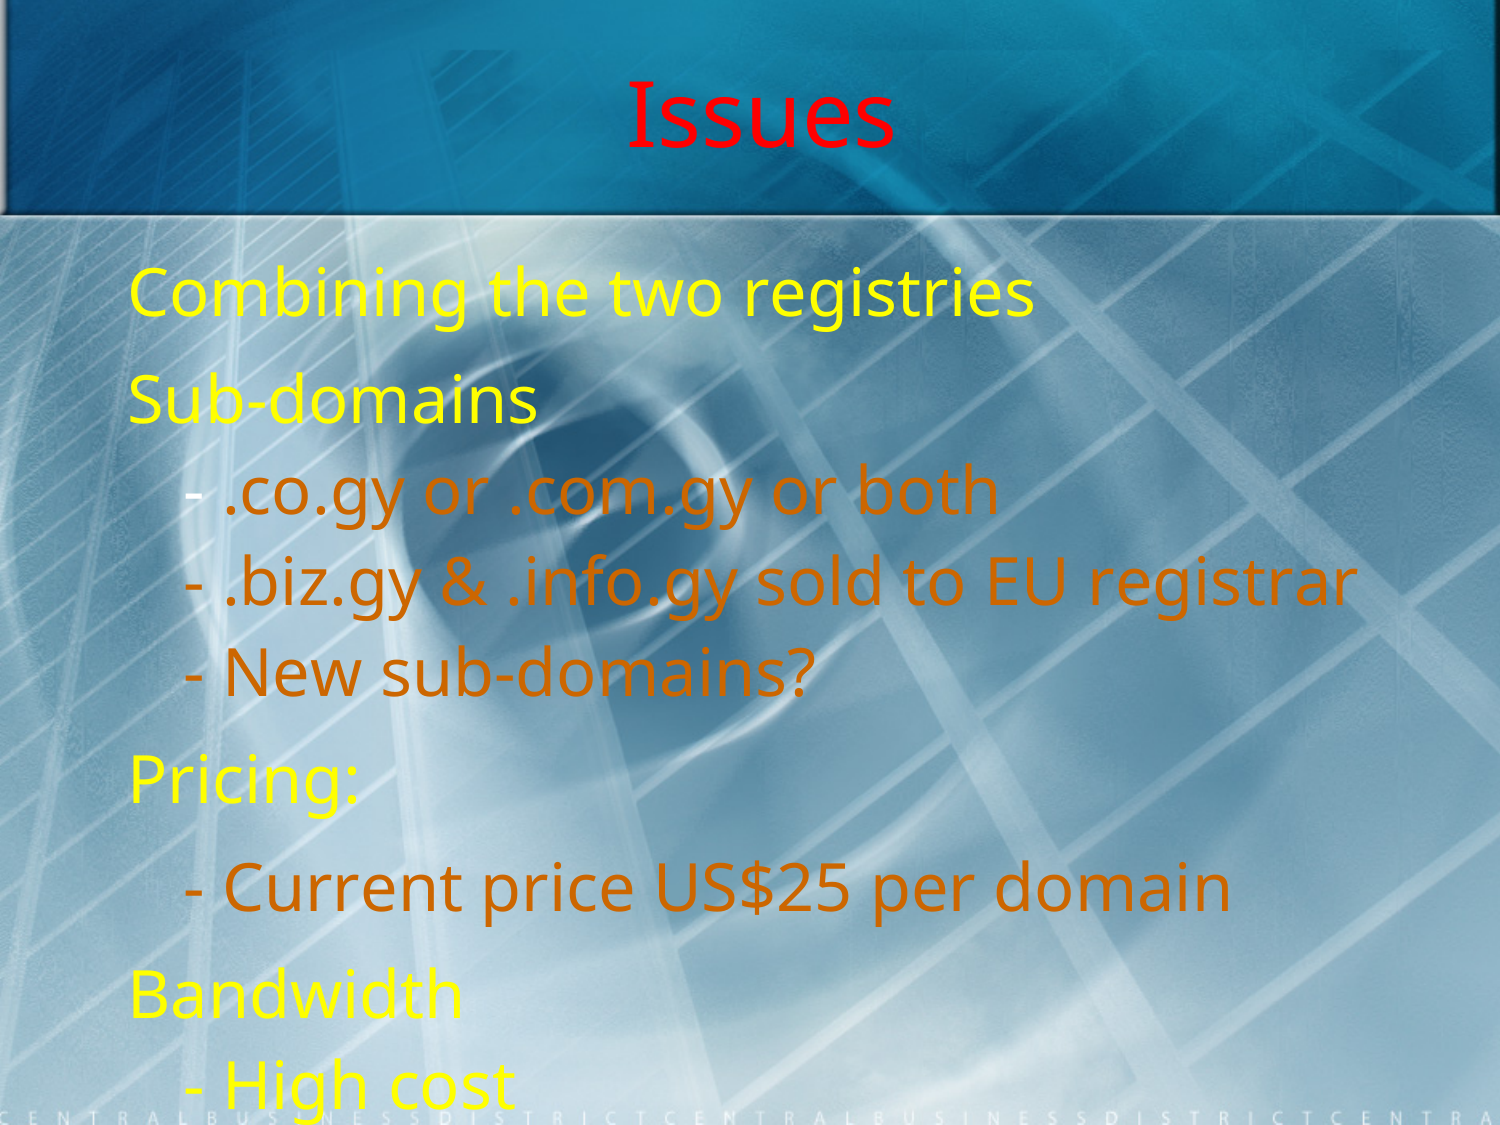

# Issues
Combining the two registries
Sub-domains
- .co.gy or .com.gy or both
- .biz.gy & .info.gy sold to EU registrar
- New sub-domains?
Pricing:
	- Current price US$25 per domain
Bandwidth
- High cost